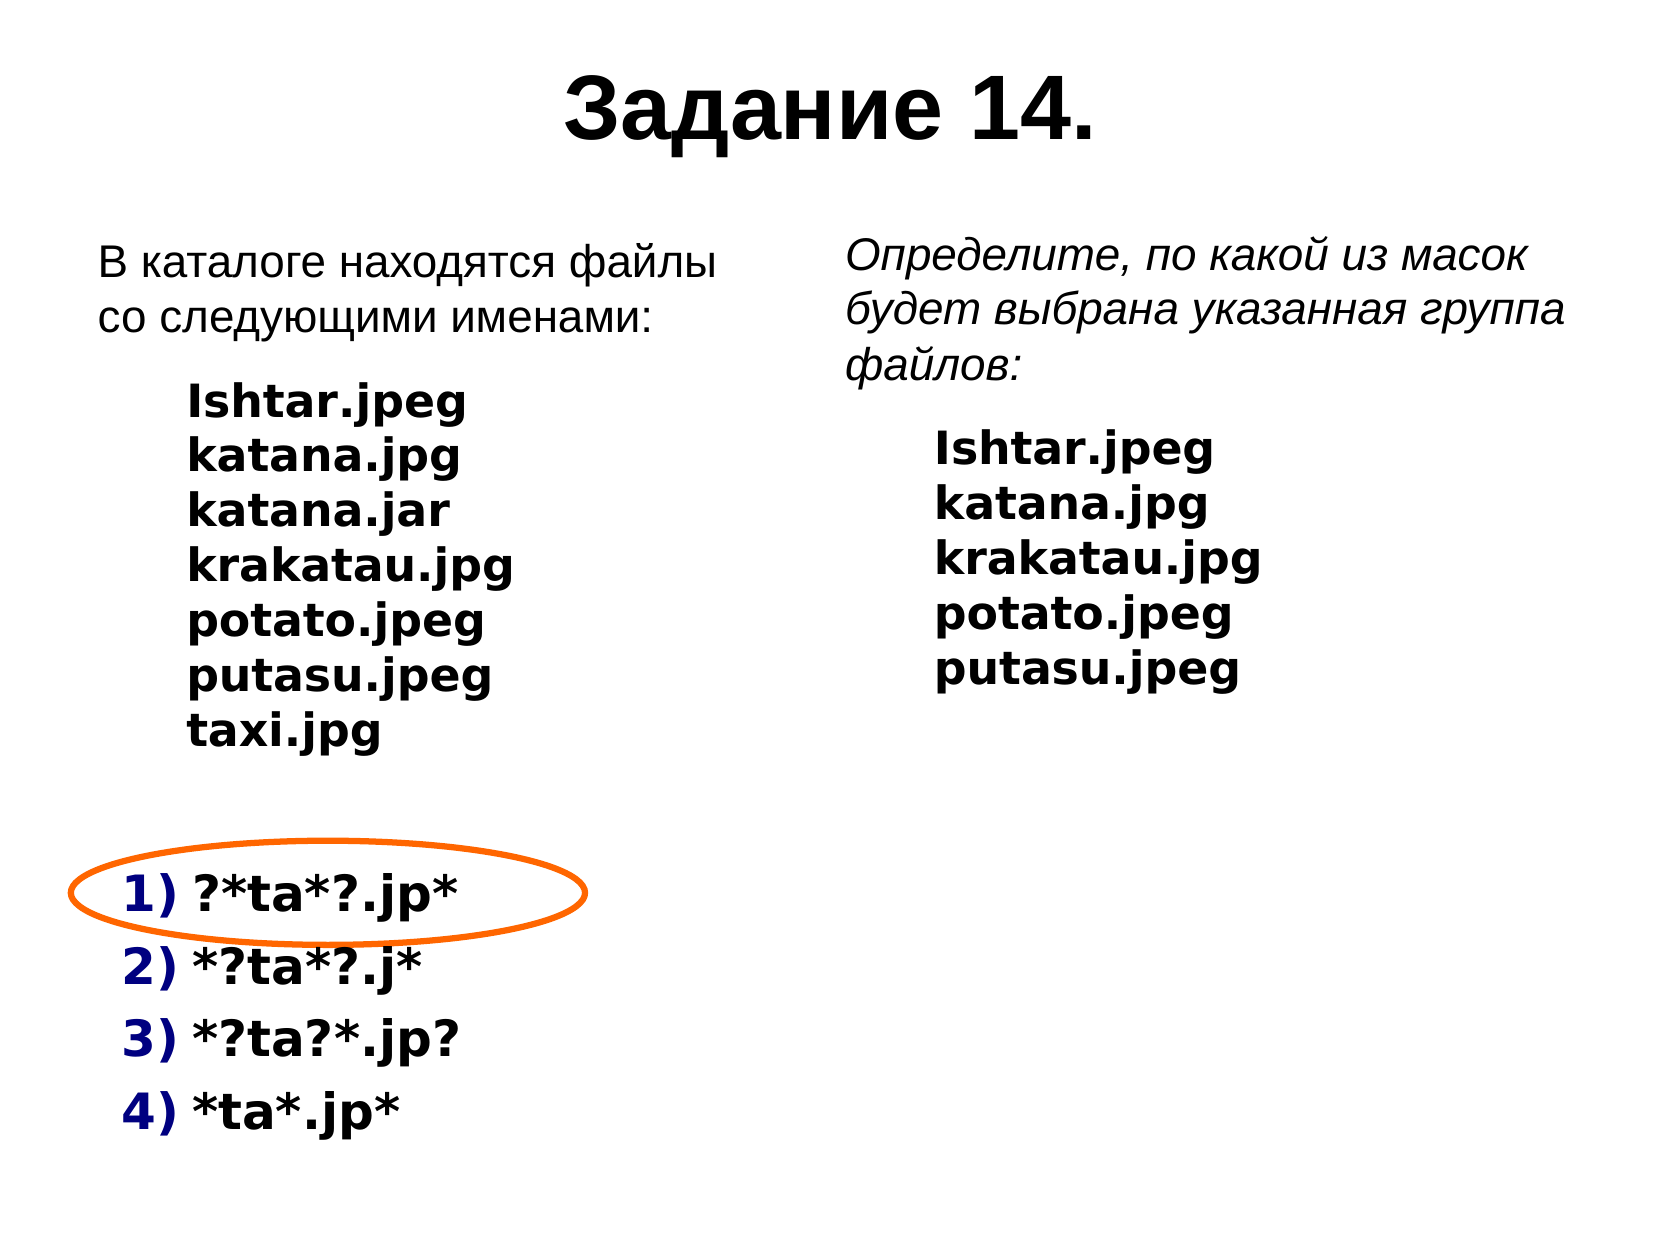

# Задание 14.
В каталоге находятся файлы со следующими именами:
Ishtar.jpeg
katana.jpg
katana.jar
krakatau.jpg
potato.jpeg
putasu.jpeg
taxi.jpg
Определите, по какой из масок будет выбрана указанная группа файлов:
Ishtar.jpeg
katana.jpg
krakatau.jpg
potato.jpeg
putasu.jpeg
?*ta*?.jp*
*?ta*?.j*
*?ta?*.jp?
*ta*.jp*